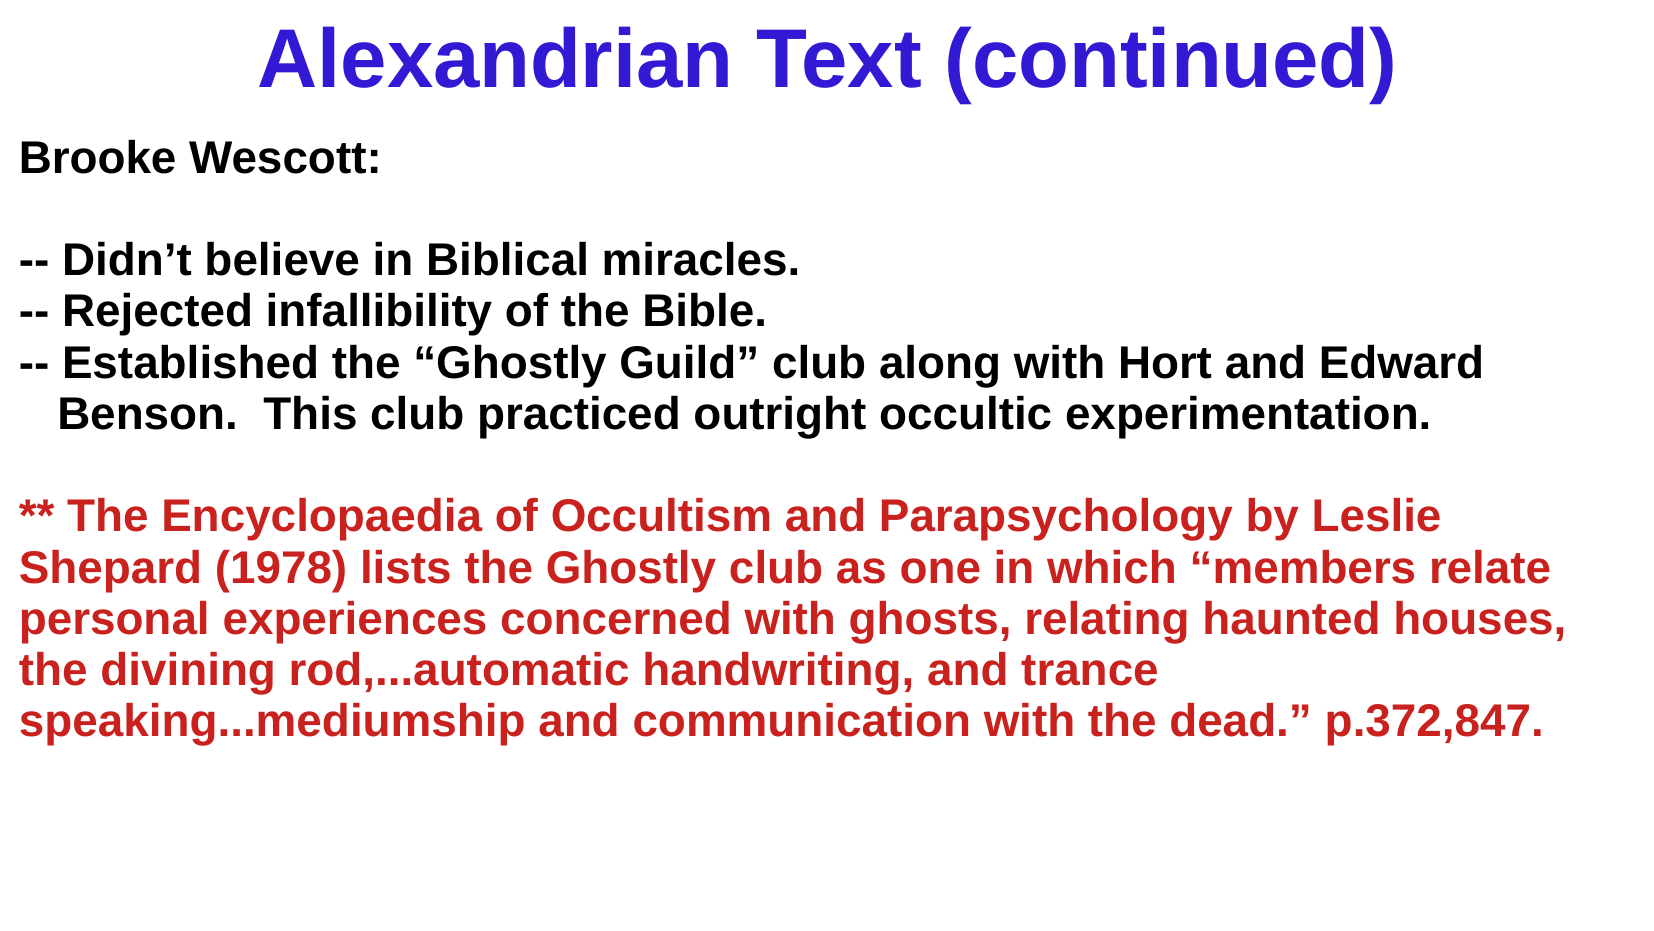

Alexandrian Text (continued)
Brooke Wescott:
-- Didn’t believe in Biblical miracles.
-- Rejected infallibility of the Bible.
-- Established the “Ghostly Guild” club along with Hort and Edward
 Benson. This club practiced outright occultic experimentation.
** The Encyclopaedia of Occultism and Parapsychology by Leslie Shepard (1978) lists the Ghostly club as one in which “members relate personal experiences concerned with ghosts, relating haunted houses, the divining rod,...automatic handwriting, and trance speaking...mediumship and communication with the dead.” p.372,847.